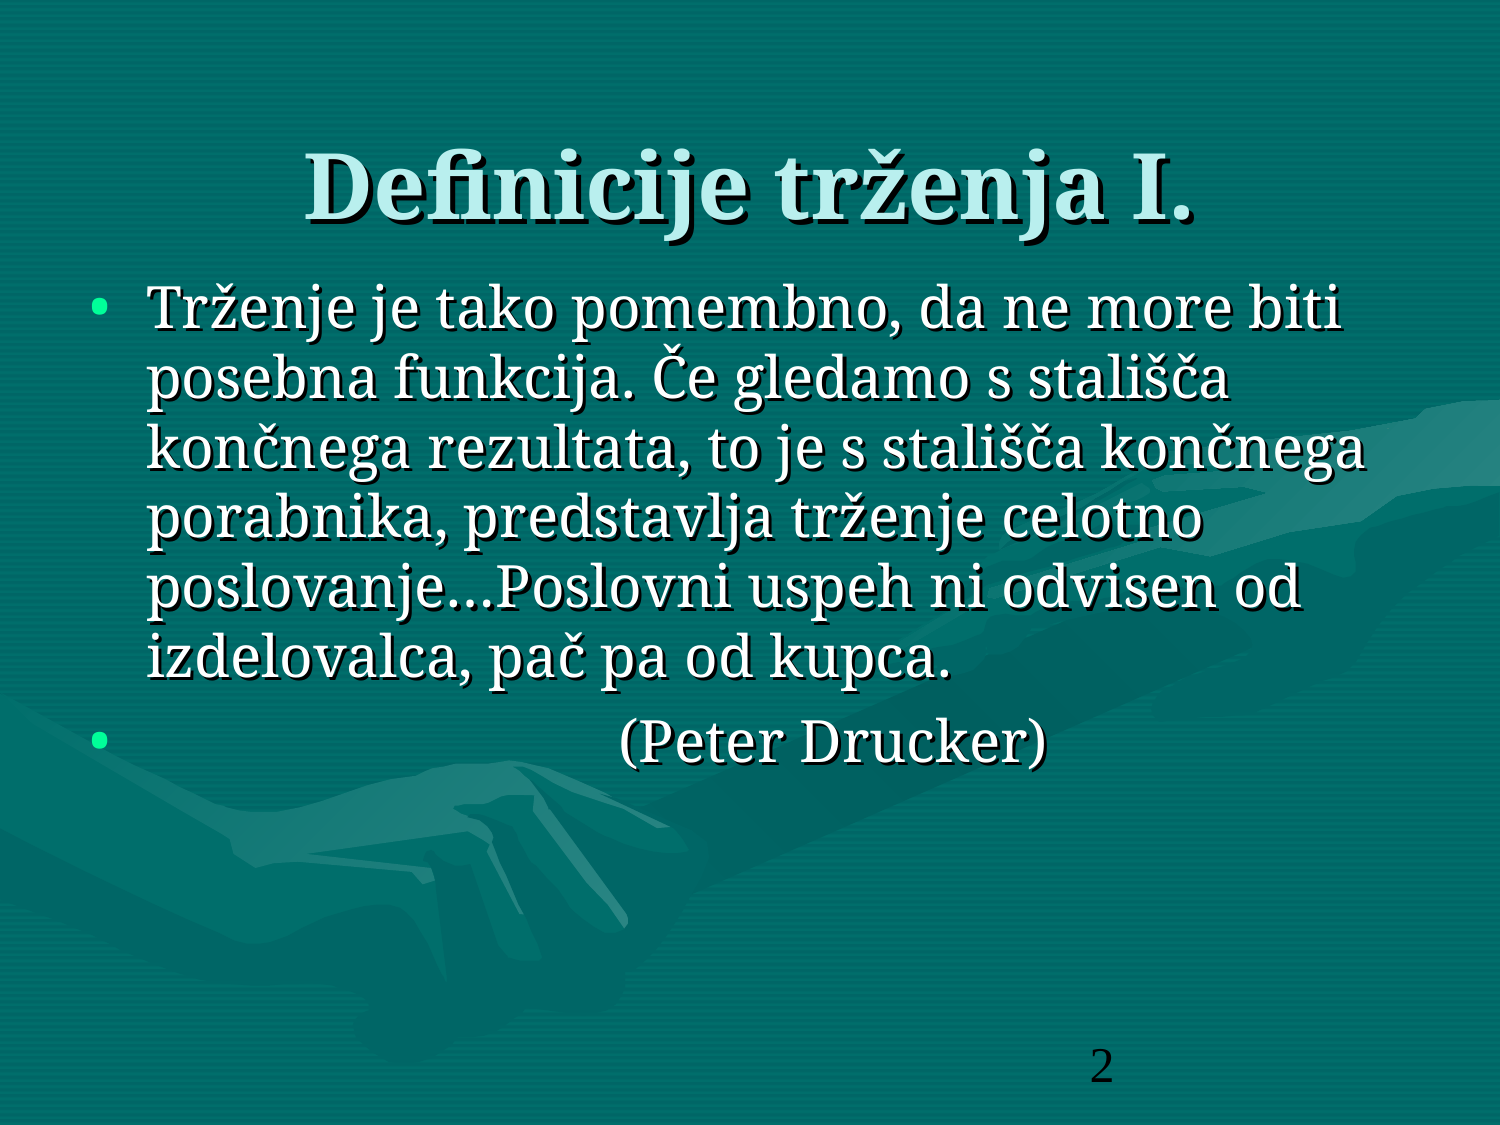

# Definicije trženja I.
Trženje je tako pomembno, da ne more biti posebna funkcija. Če gledamo s stališča končnega rezultata, to je s stališča končnega porabnika, predstavlja trženje celotno poslovanje…Poslovni uspeh ni odvisen od izdelovalca, pač pa od kupca.
 (Peter Drucker)
2